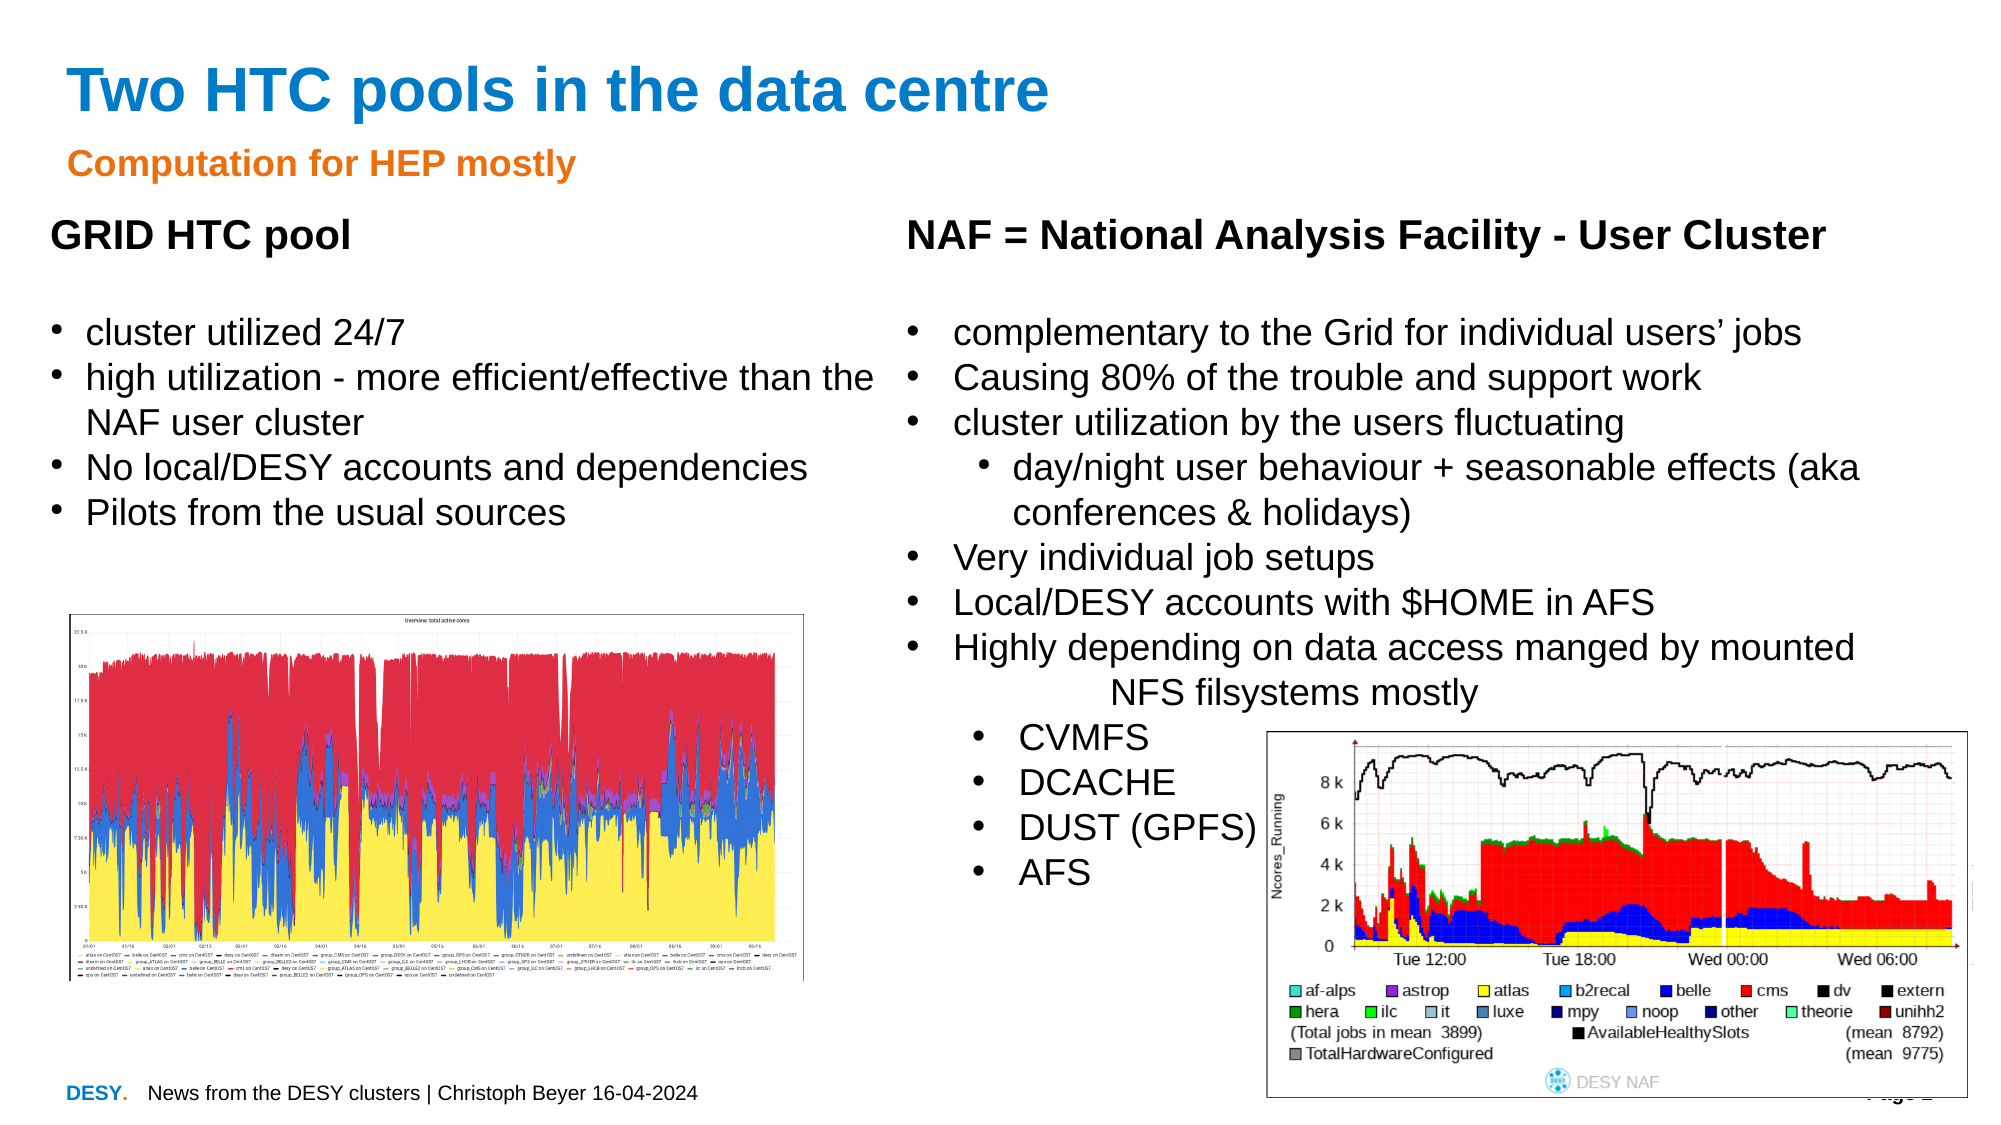

# Two HTC pools in the data centre
Computation for HEP mostly
GRID HTC pool
cluster utilized 24/7
high utilization - more efficient/effective than the NAF user cluster
No local/DESY accounts and dependencies
Pilots from the usual sources
NAF = National Analysis Facility - User Cluster
complementary to the Grid for individual users’ jobs
Causing 80% of the trouble and support work
cluster utilization by the users fluctuating
day/night user behaviour + seasonable effects (aka conferences & holidays)
Very individual job setups
Local/DESY accounts with $HOME in AFS
Highly depending on data access manged by mounted NFS filsystems mostly
CVMFS
DCACHE
DUST (GPFS)
AFS
News from the DESY clusters | Christoph Beyer 16-04-2024